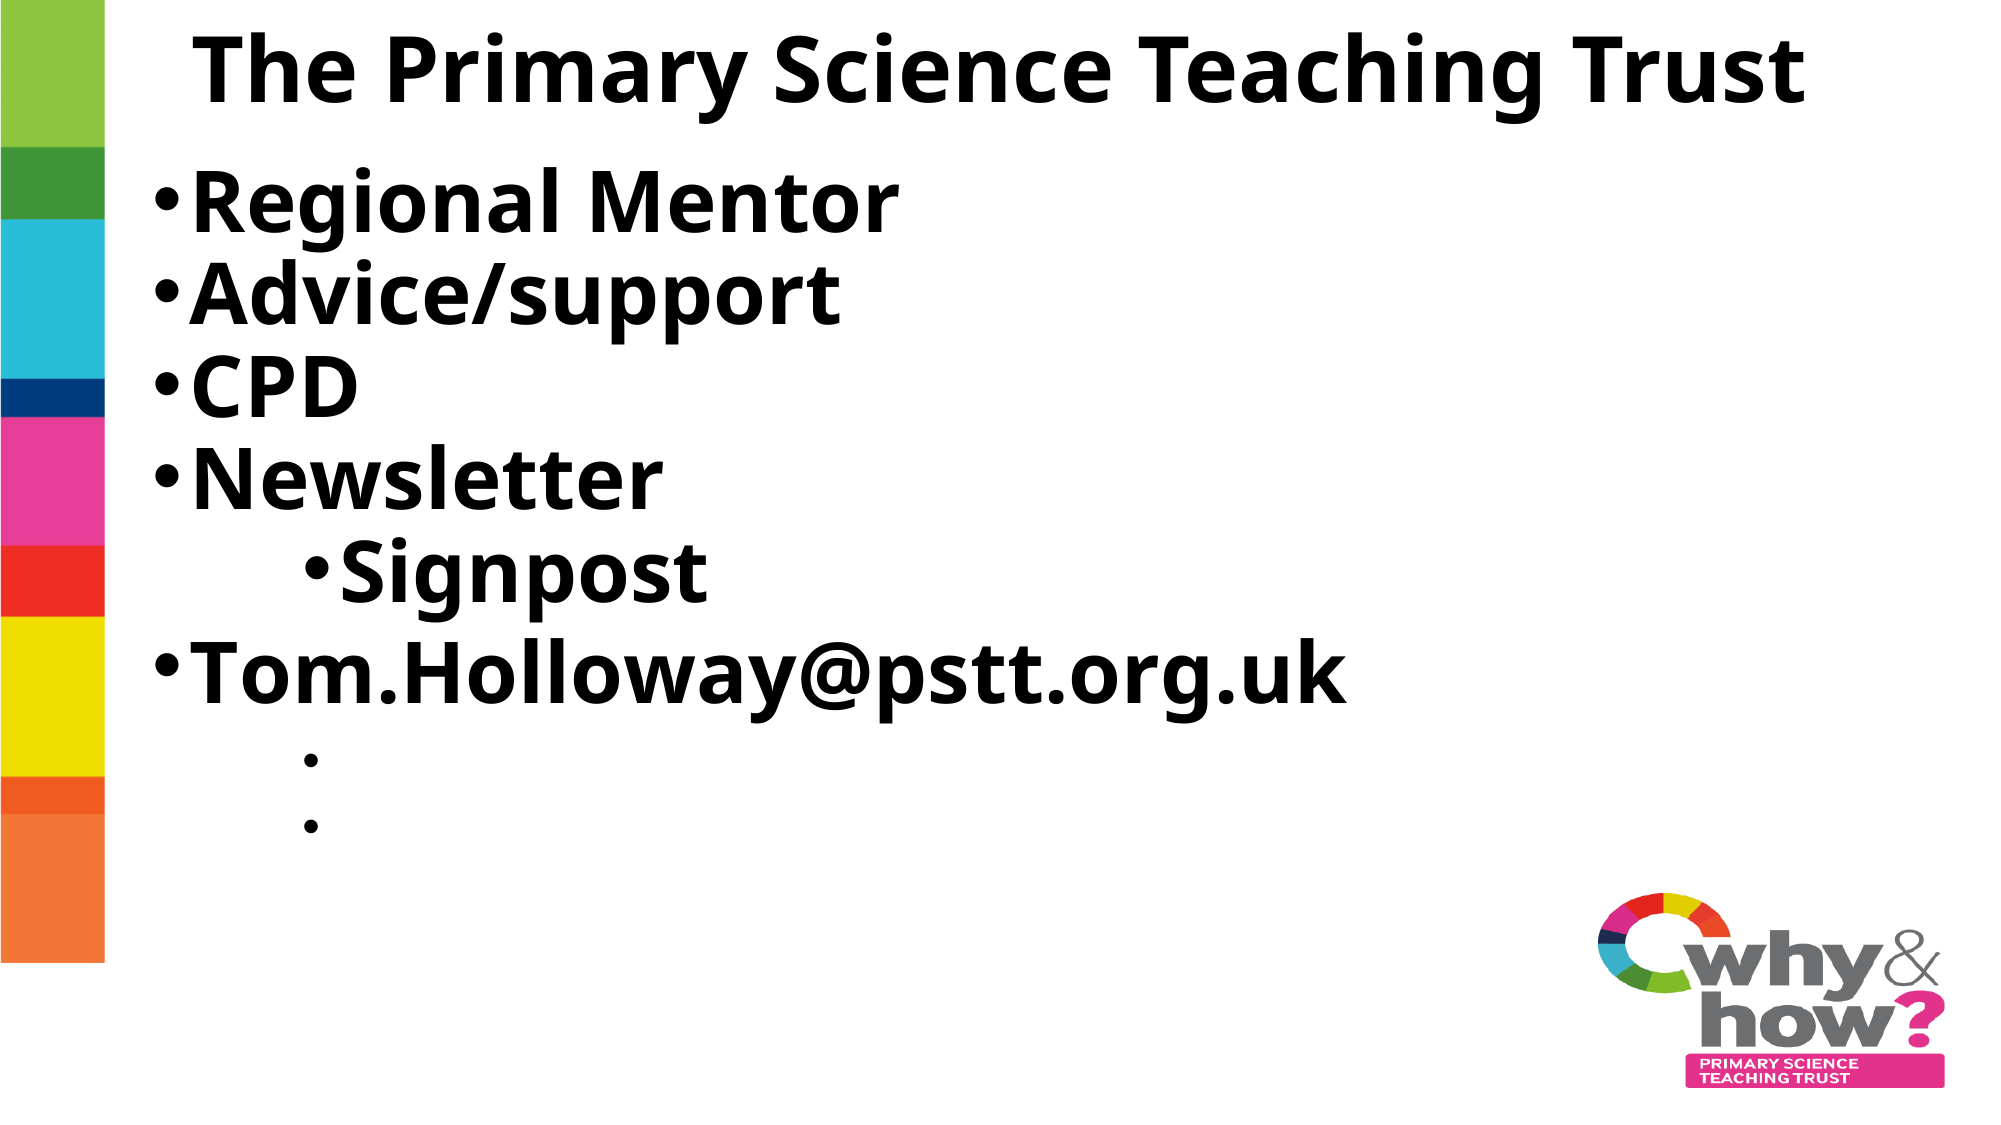

The Primary Science Teaching Trust
Regional Mentor
Advice/support
CPD
Newsletter
Signpost
Tom.Holloway@pstt.org.uk